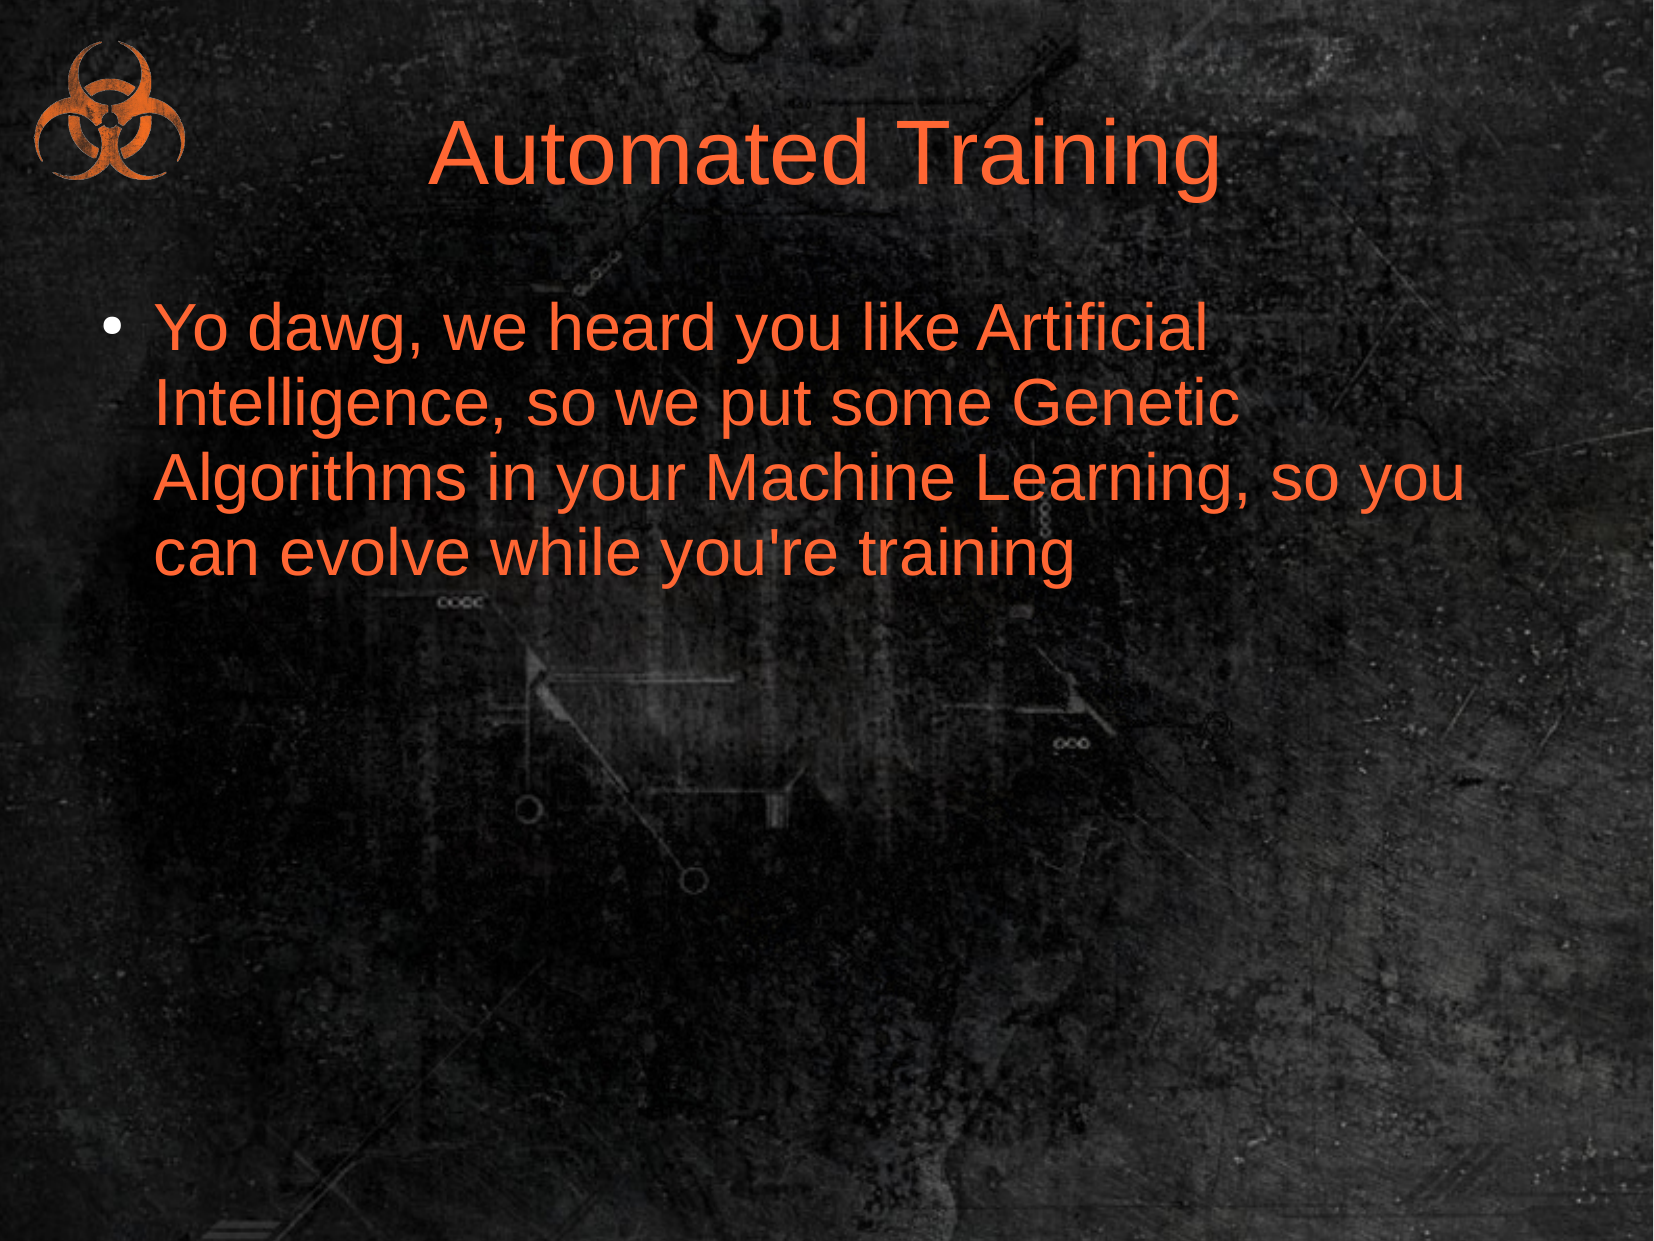

# Automated Training
Yo dawg, we heard you like Artificial Intelligence, so we put some Genetic Algorithms in your Machine Learning, so you can evolve while you're training